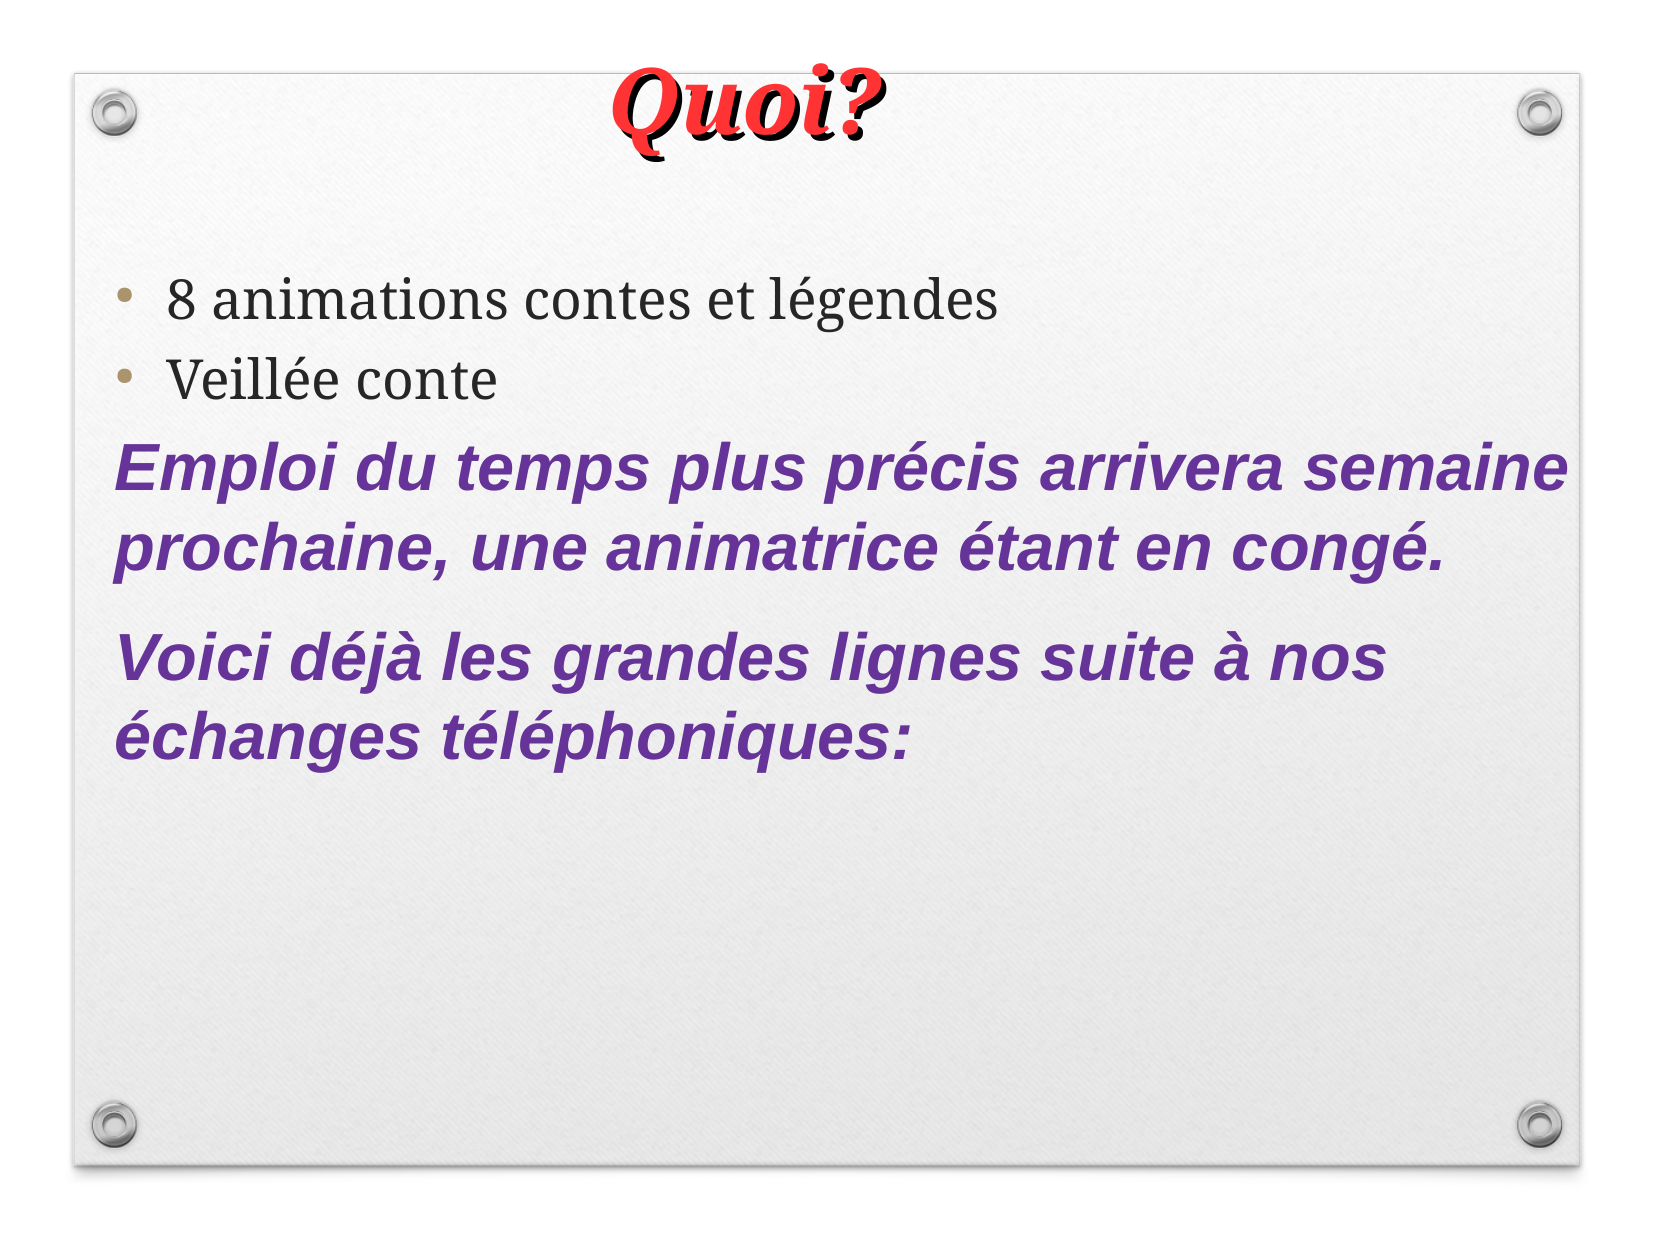

# Quoi?
8 animations contes et légendes
Veillée conte
Emploi du temps plus précis arrivera semaine prochaine, une animatrice étant en congé.
Voici déjà les grandes lignes suite à nos échanges téléphoniques: